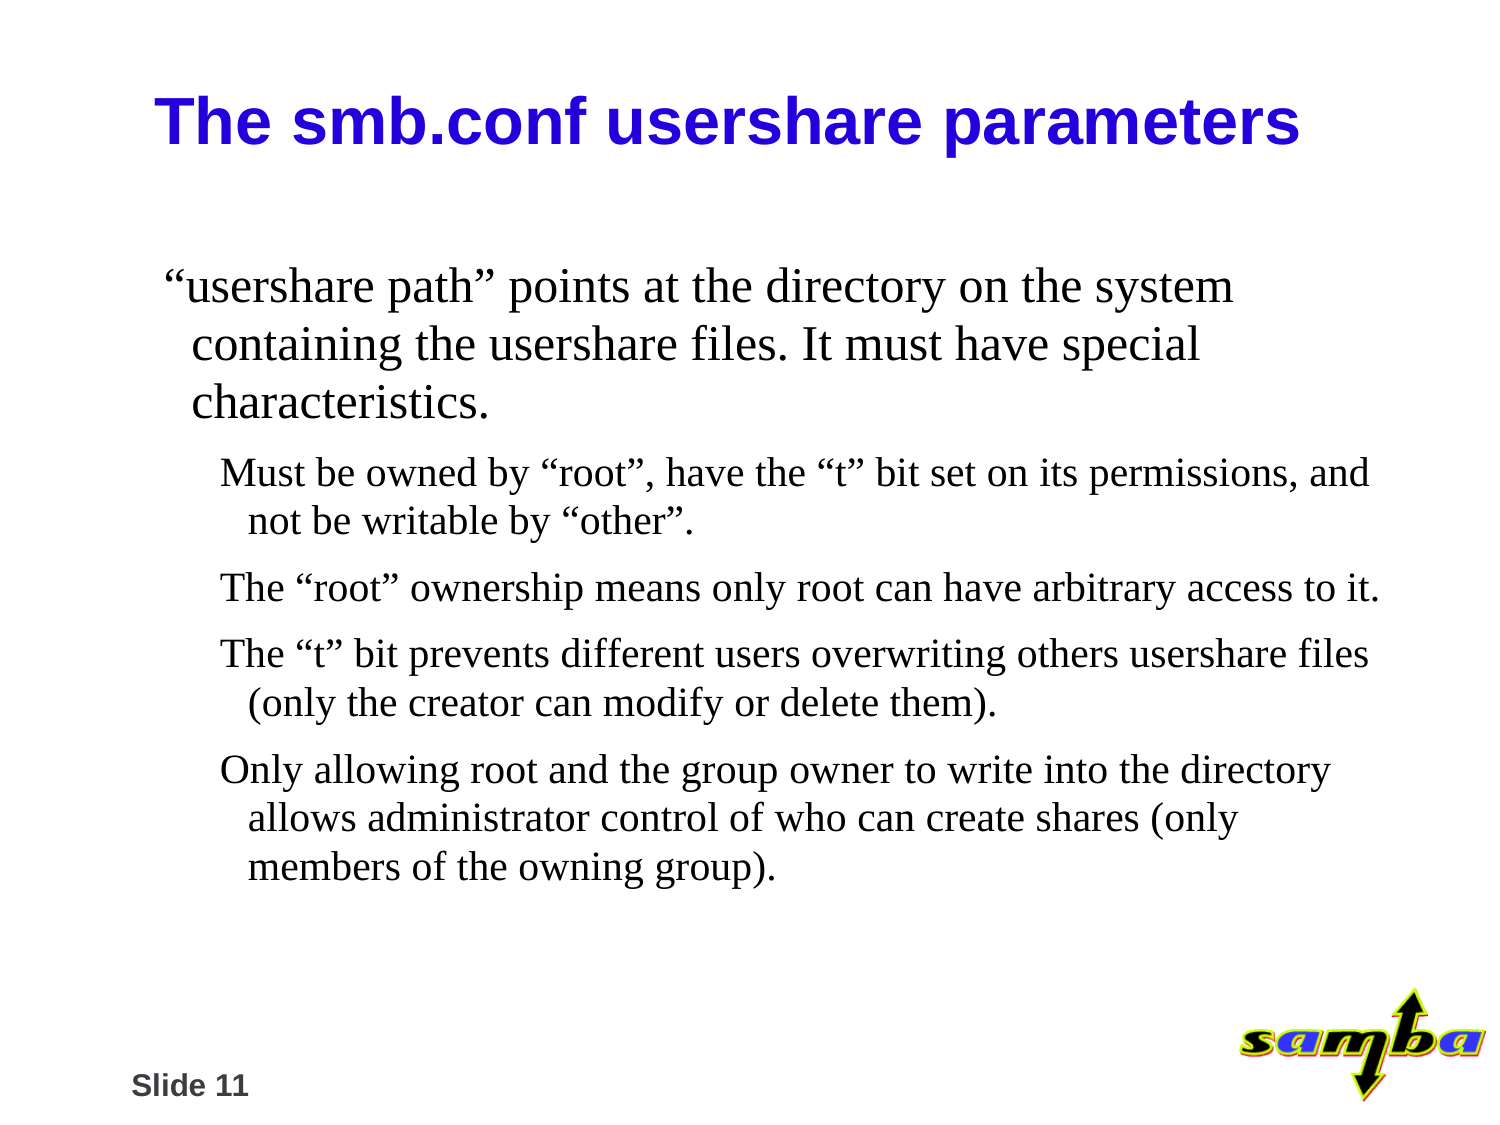

# The smb.conf usershare parameters
“usershare path” points at the directory on the system containing the usershare files. It must have special characteristics.
Must be owned by “root”, have the “t” bit set on its permissions, and not be writable by “other”.
The “root” ownership means only root can have arbitrary access to it.
The “t” bit prevents different users overwriting others usershare files (only the creator can modify or delete them).
Only allowing root and the group owner to write into the directory allows administrator control of who can create shares (only members of the owning group).